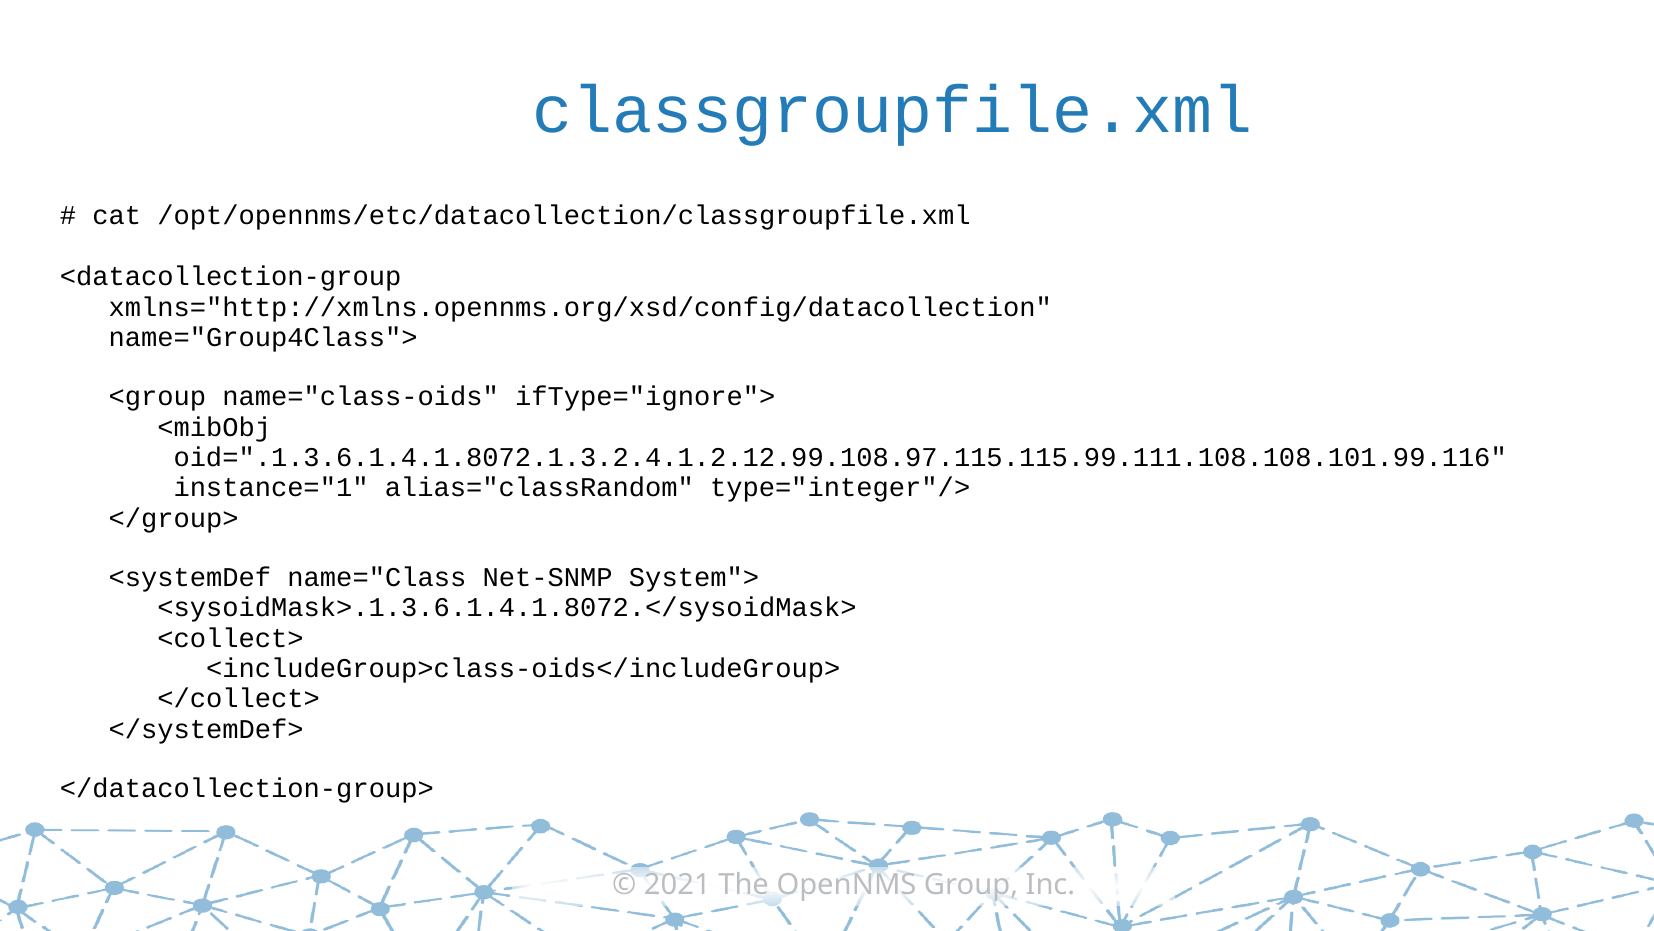

# classgroupfile.xml
# cat /opt/opennms/etc/datacollection/classgroupfile.xml
<datacollection-group
 xmlns="http://xmlns.opennms.org/xsd/config/datacollection"
 name="Group4Class">
 <group name="class-oids" ifType="ignore">
 <mibObj
 oid=".1.3.6.1.4.1.8072.1.3.2.4.1.2.12.99.108.97.115.115.99.111.108.108.101.99.116"
 instance="1" alias="classRandom" type="integer"/>
 </group>
 <systemDef name="Class Net-SNMP System">
 <sysoidMask>.1.3.6.1.4.1.8072.</sysoidMask>
 <collect>
 <includeGroup>class-oids</includeGroup>
 </collect>
 </systemDef>
</datacollection-group>